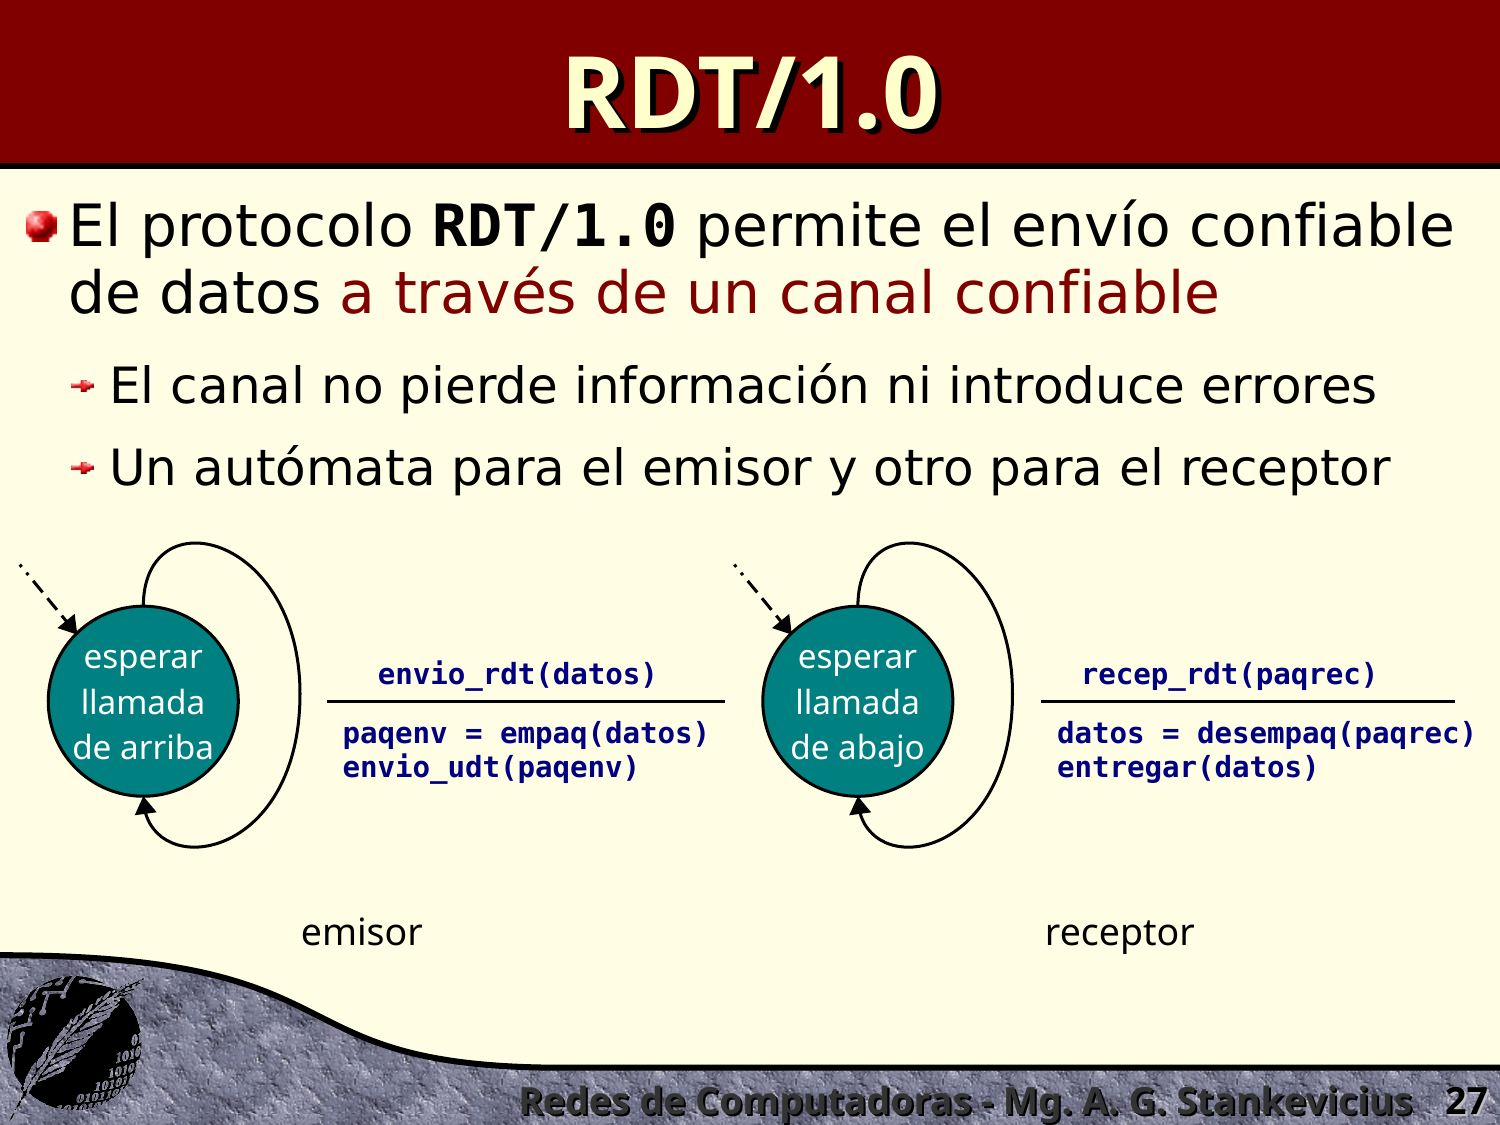

# RDT/1.0
El protocolo RDT/1.0 permite el envío confiable de datos a través de un canal confiable
El canal no pierde información ni introduce errores
Un autómata para el emisor y otro para el receptor
esperar
llamada
de arriba
esperar
llamada
de abajo
envio_rdt(datos)
paqenv = empaq(datos)
envio_udt(paqenv)
recep_rdt(paqrec)
datos = desempaq(paqrec)
entregar(datos)
emisor
receptor
27